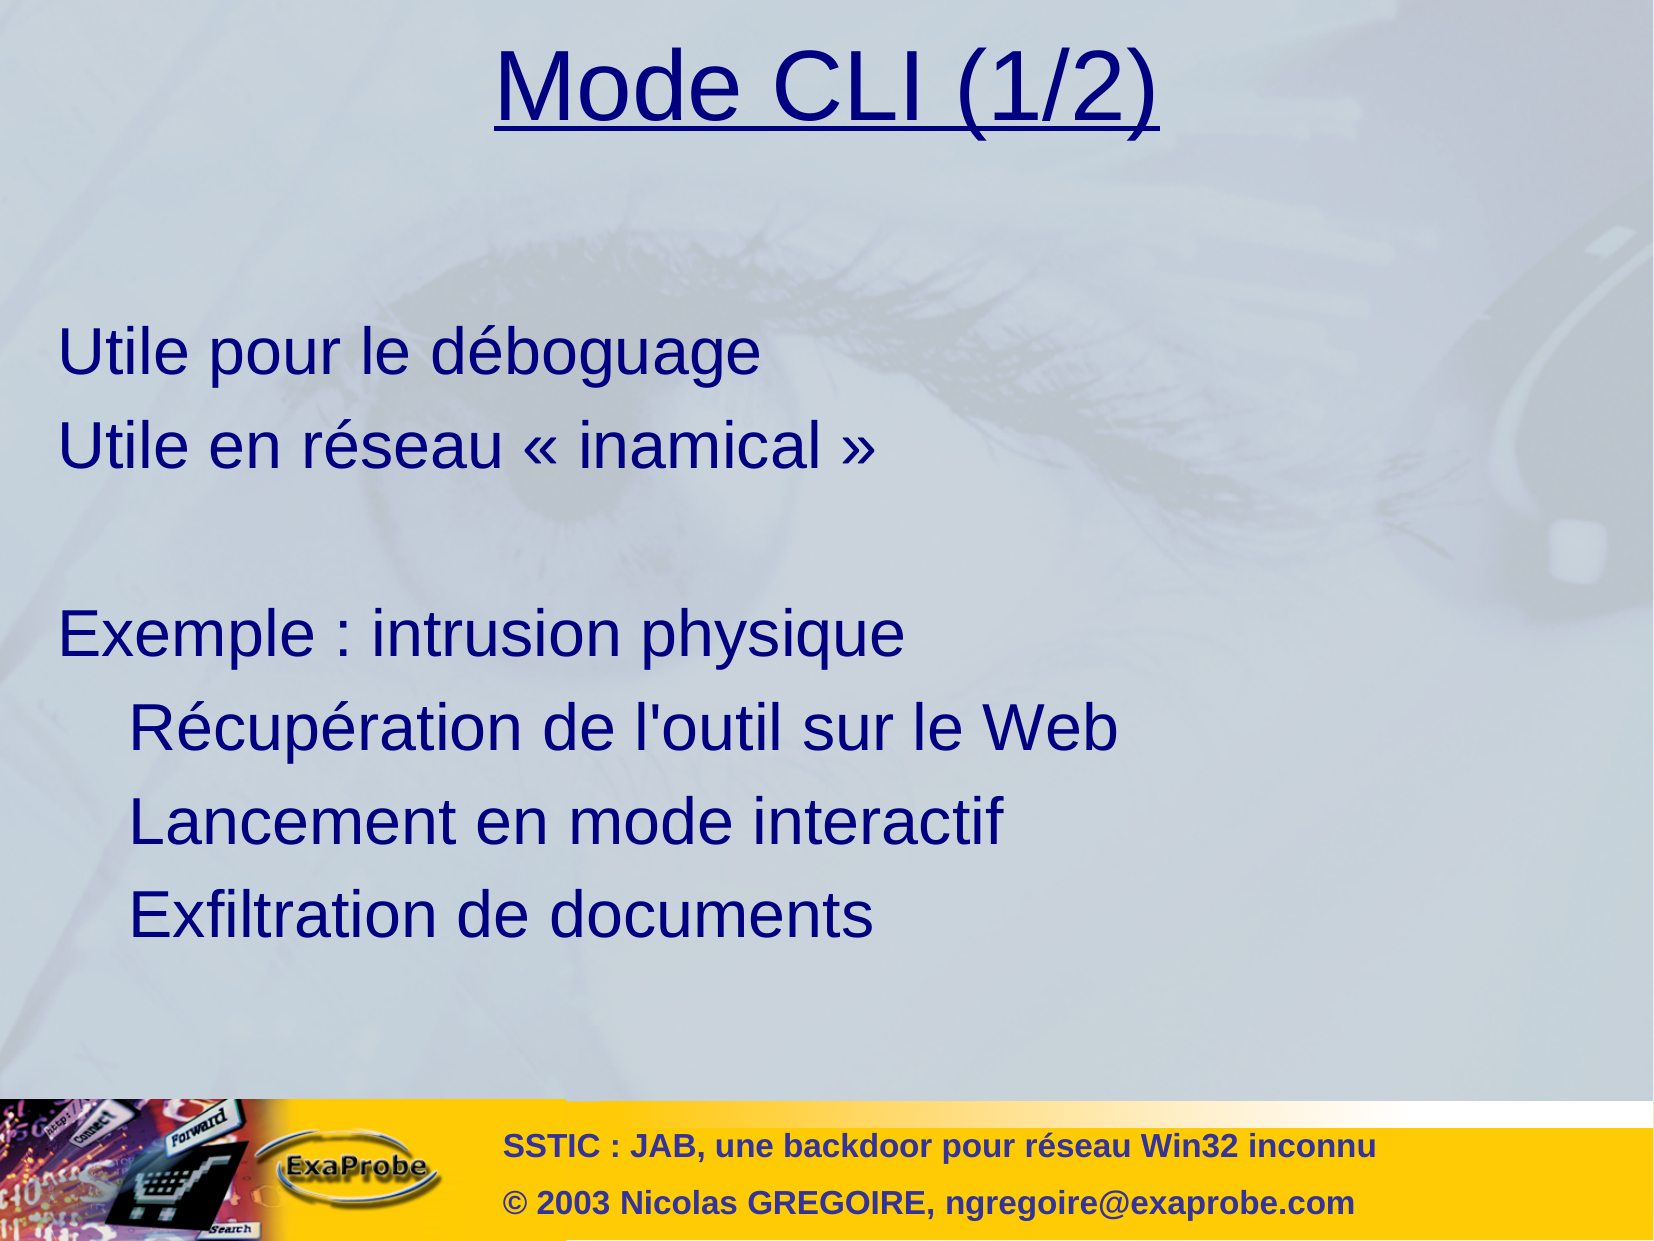

# Mode CLI (1/2)
 Utile pour le déboguage
 Utile en réseau « inamical »
 Exemple : intrusion physique
 Récupération de l'outil sur le Web
 Lancement en mode interactif
 Exfiltration de documents